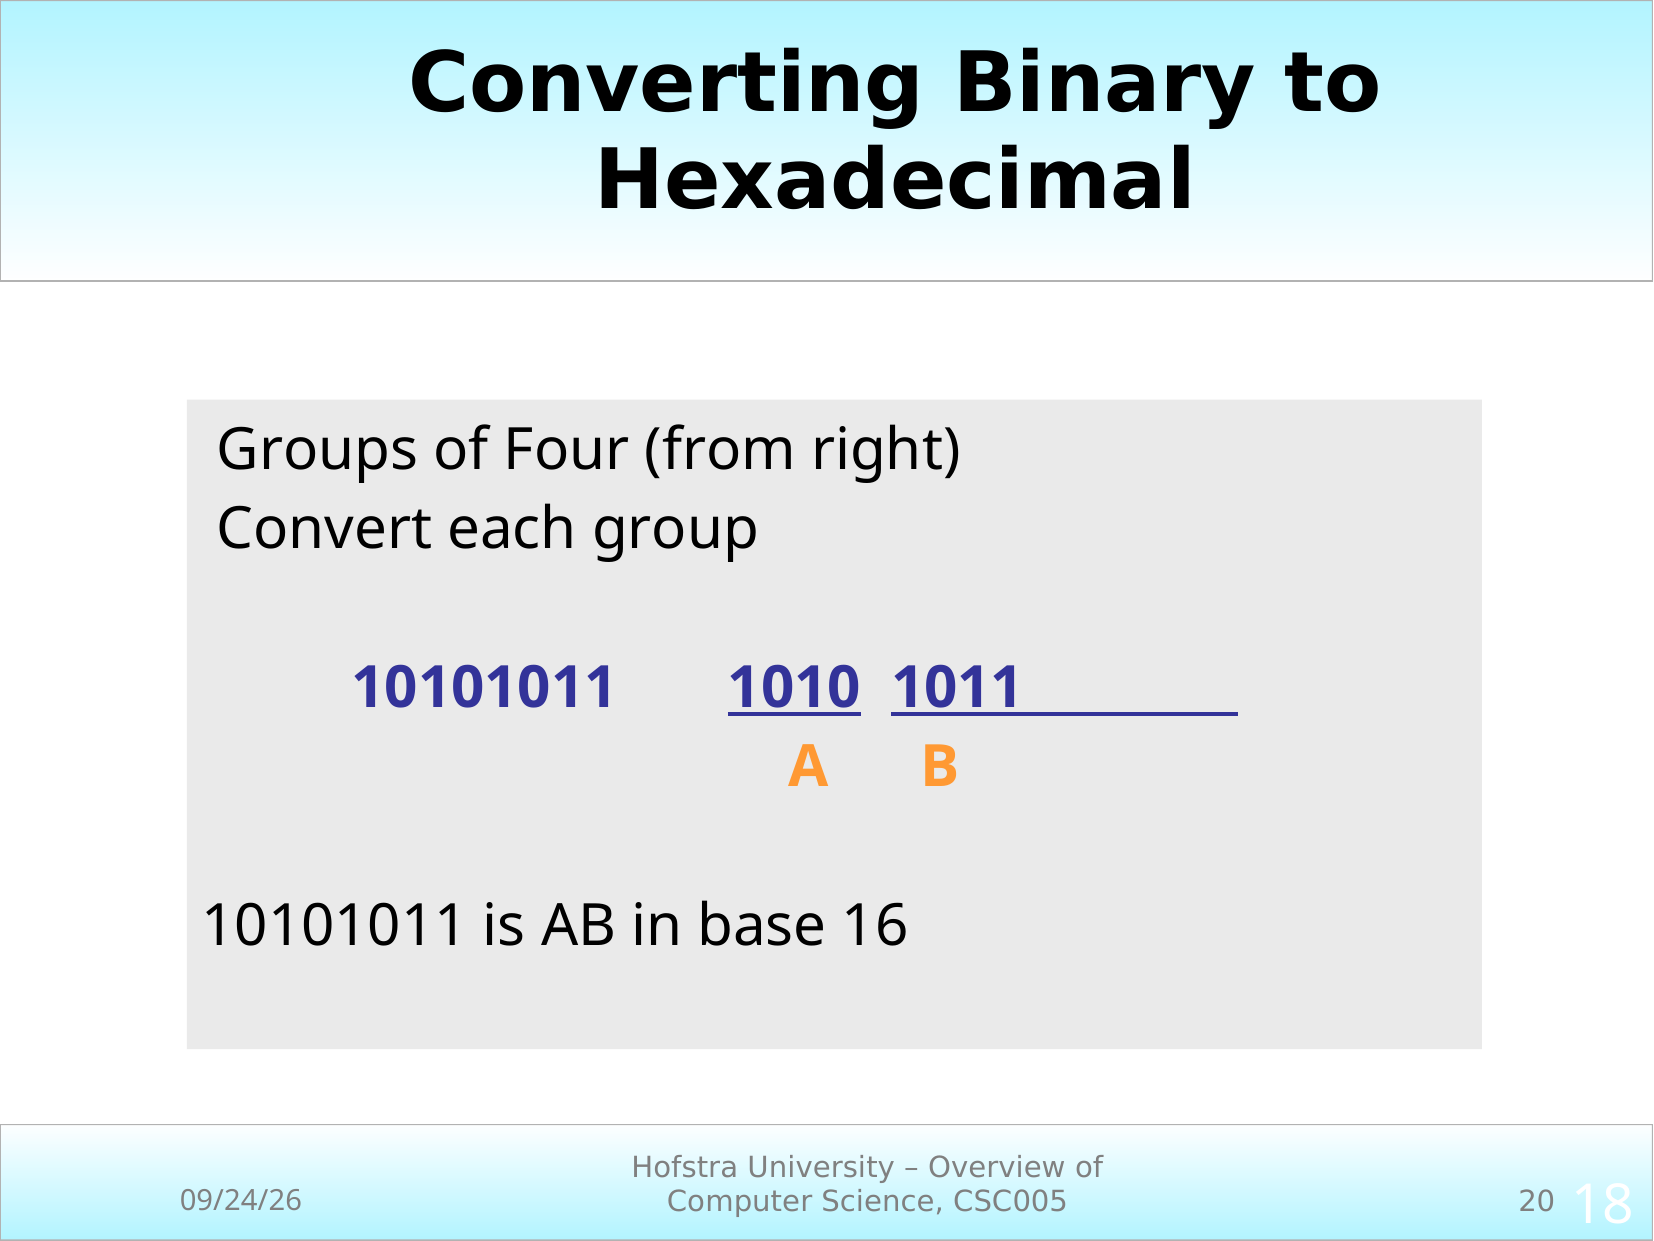

# Converting Binary to Hexadecimal
 Groups of Four (from right)
 Convert each group
	10101011	 1010 1011
			 A B
10101011 is AB in base 16
20
18